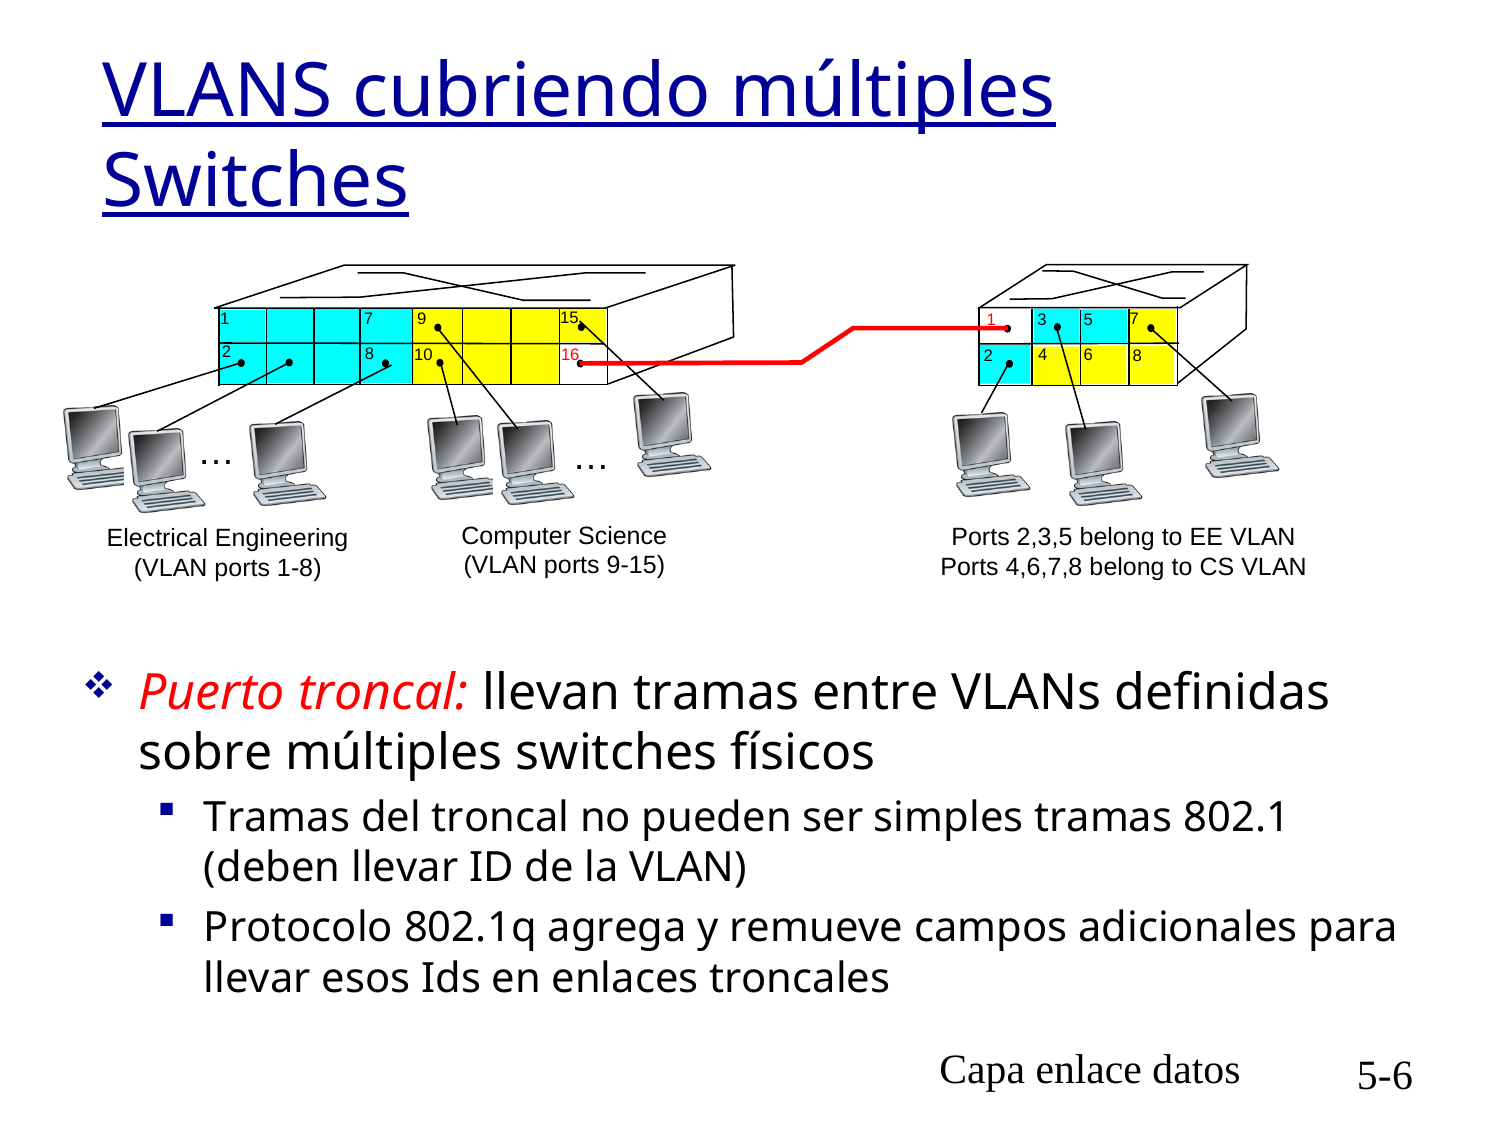

# VLANS cubriendo múltiples Switches
15
7
9
7
1
1
16
3
5
2
8
10
4
6
2
8
…
…
Computer Science
(VLAN ports 9-15)
Ports 2,3,5 belong to EE VLAN
Ports 4,6,7,8 belong to CS VLAN
Electrical Engineering
(VLAN ports 1-8)
Puerto troncal: llevan tramas entre VLANs definidas sobre múltiples switches físicos
Tramas del troncal no pueden ser simples tramas 802.1 (deben llevar ID de la VLAN)
Protocolo 802.1q agrega y remueve campos adicionales para llevar esos Ids en enlaces troncales
6